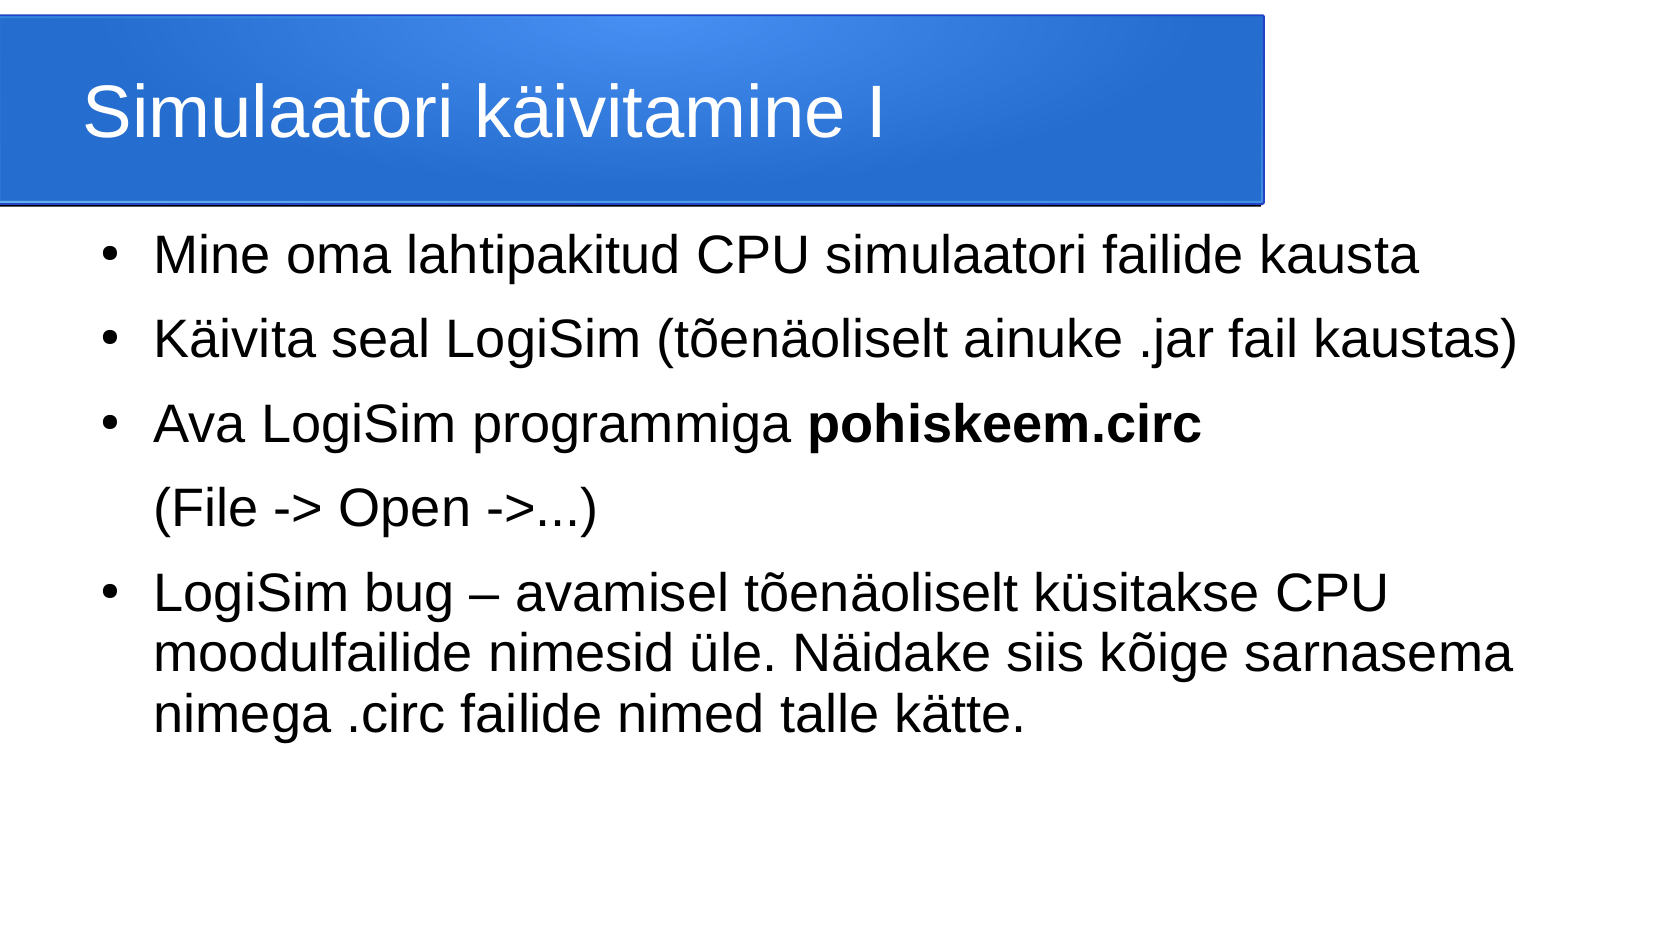

# Simulaatori käivitamine I
Mine oma lahtipakitud CPU simulaatori failide kausta
Käivita seal LogiSim (tõenäoliselt ainuke .jar fail kaustas)
Ava LogiSim programmiga pohiskeem.circ
(File -> Open ->...)
LogiSim bug – avamisel tõenäoliselt küsitakse CPU moodulfailide nimesid üle. Näidake siis kõige sarnasema nimega .circ failide nimed talle kätte.